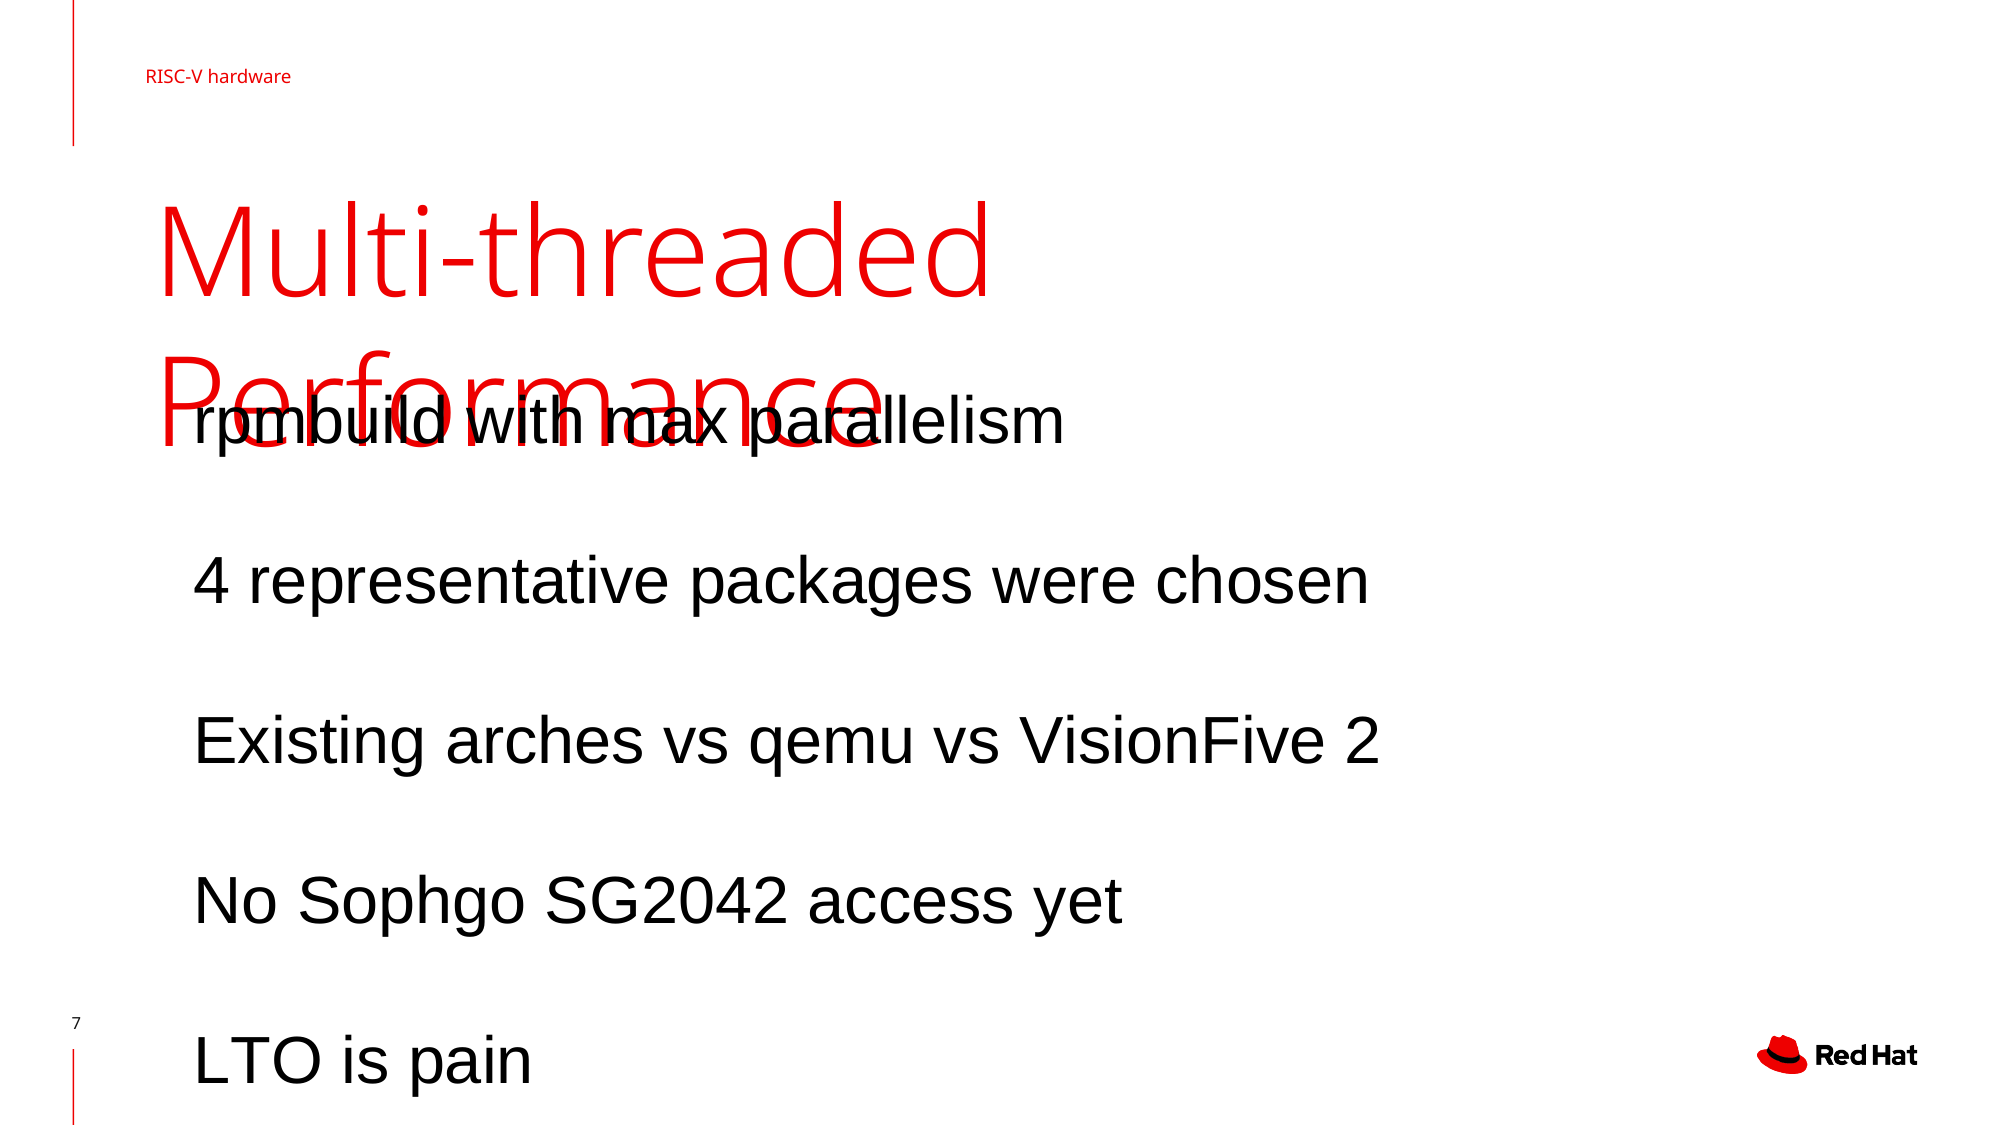

RISC-V hardware
Multi-threaded Performance
rpmbuild with max parallelism
4 representative packages were chosen
Existing arches vs qemu vs VisionFive 2
No Sophgo SG2042 access yet
LTO is pain
7
#